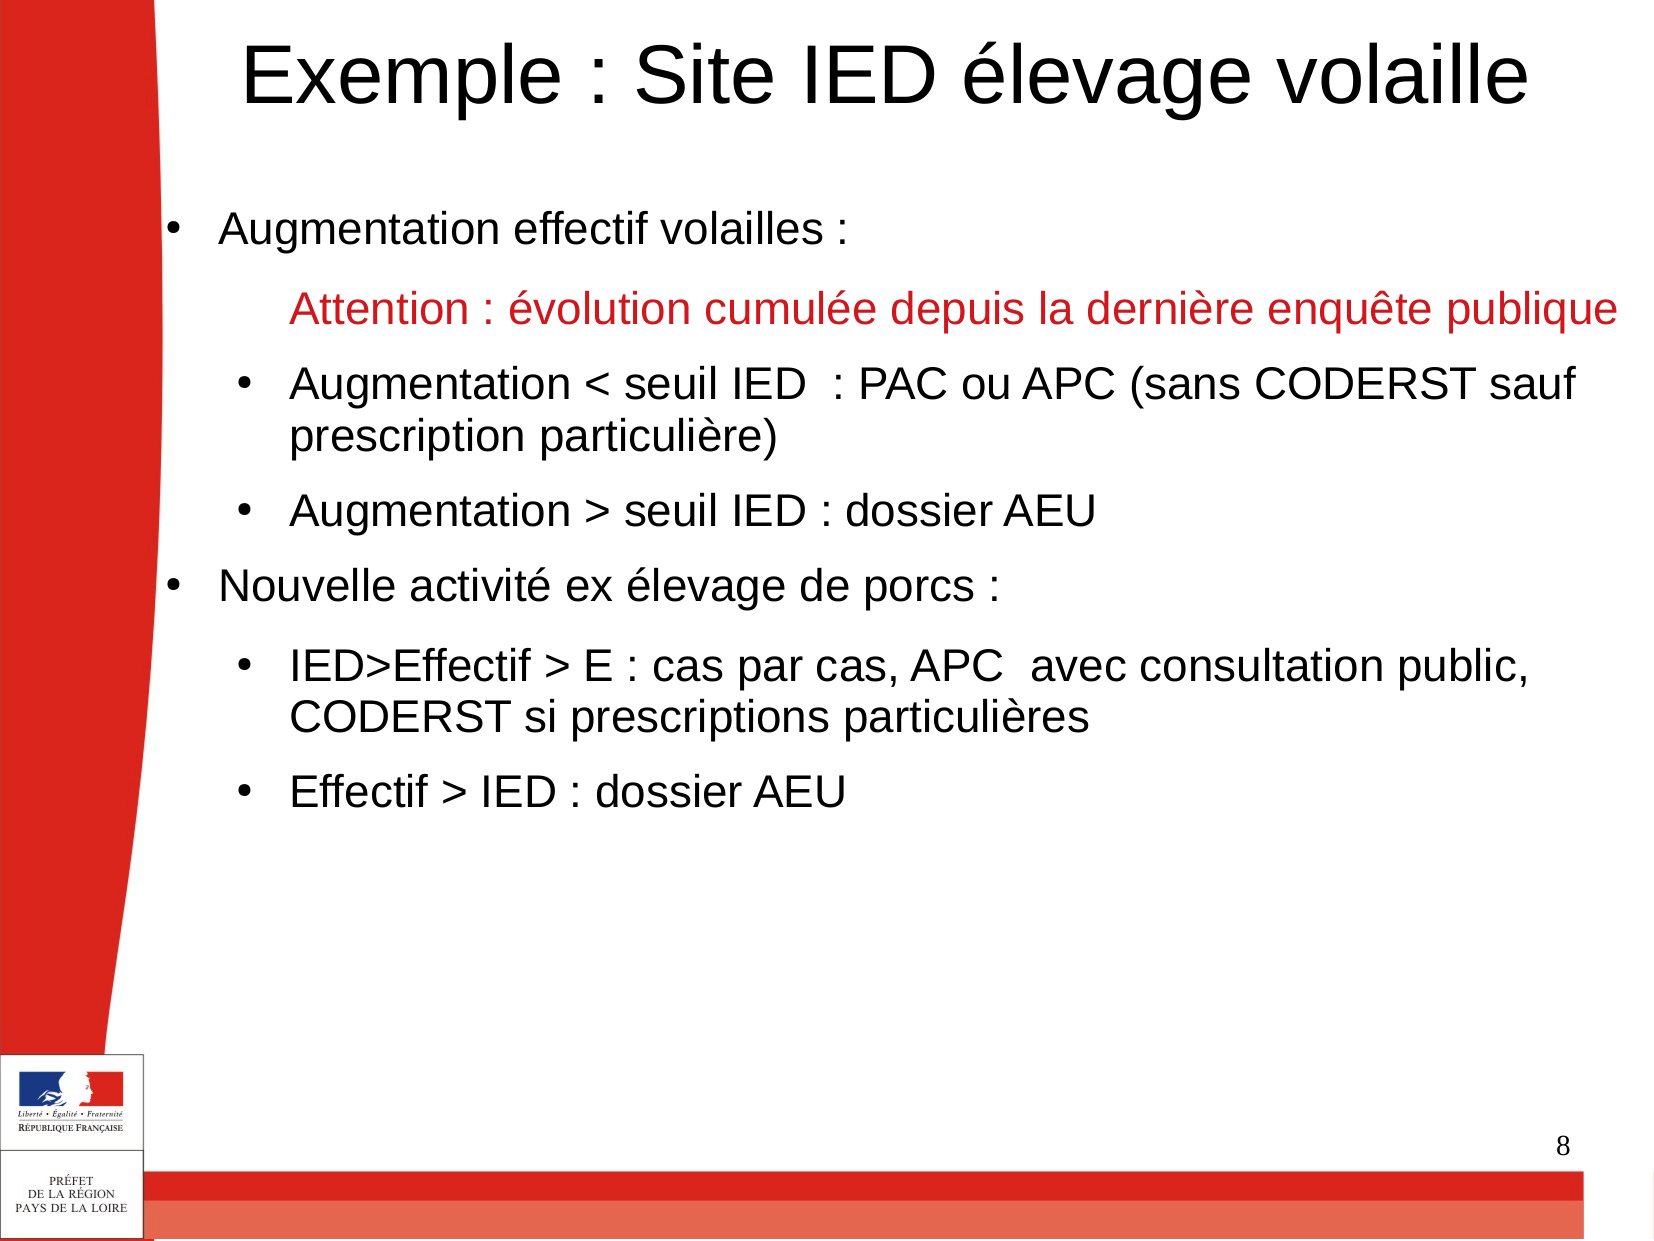

# Exemple : Site IED élevage volaille
Augmentation effectif volailles :
Attention : évolution cumulée depuis la dernière enquête publique
Augmentation < seuil IED  : PAC ou APC (sans CODERST sauf prescription particulière)
Augmentation > seuil IED : dossier AEU
Nouvelle activité ex élevage de porcs :
IED>Effectif > E : cas par cas, APC avec consultation public, CODERST si prescriptions particulières
Effectif > IED : dossier AEU
8